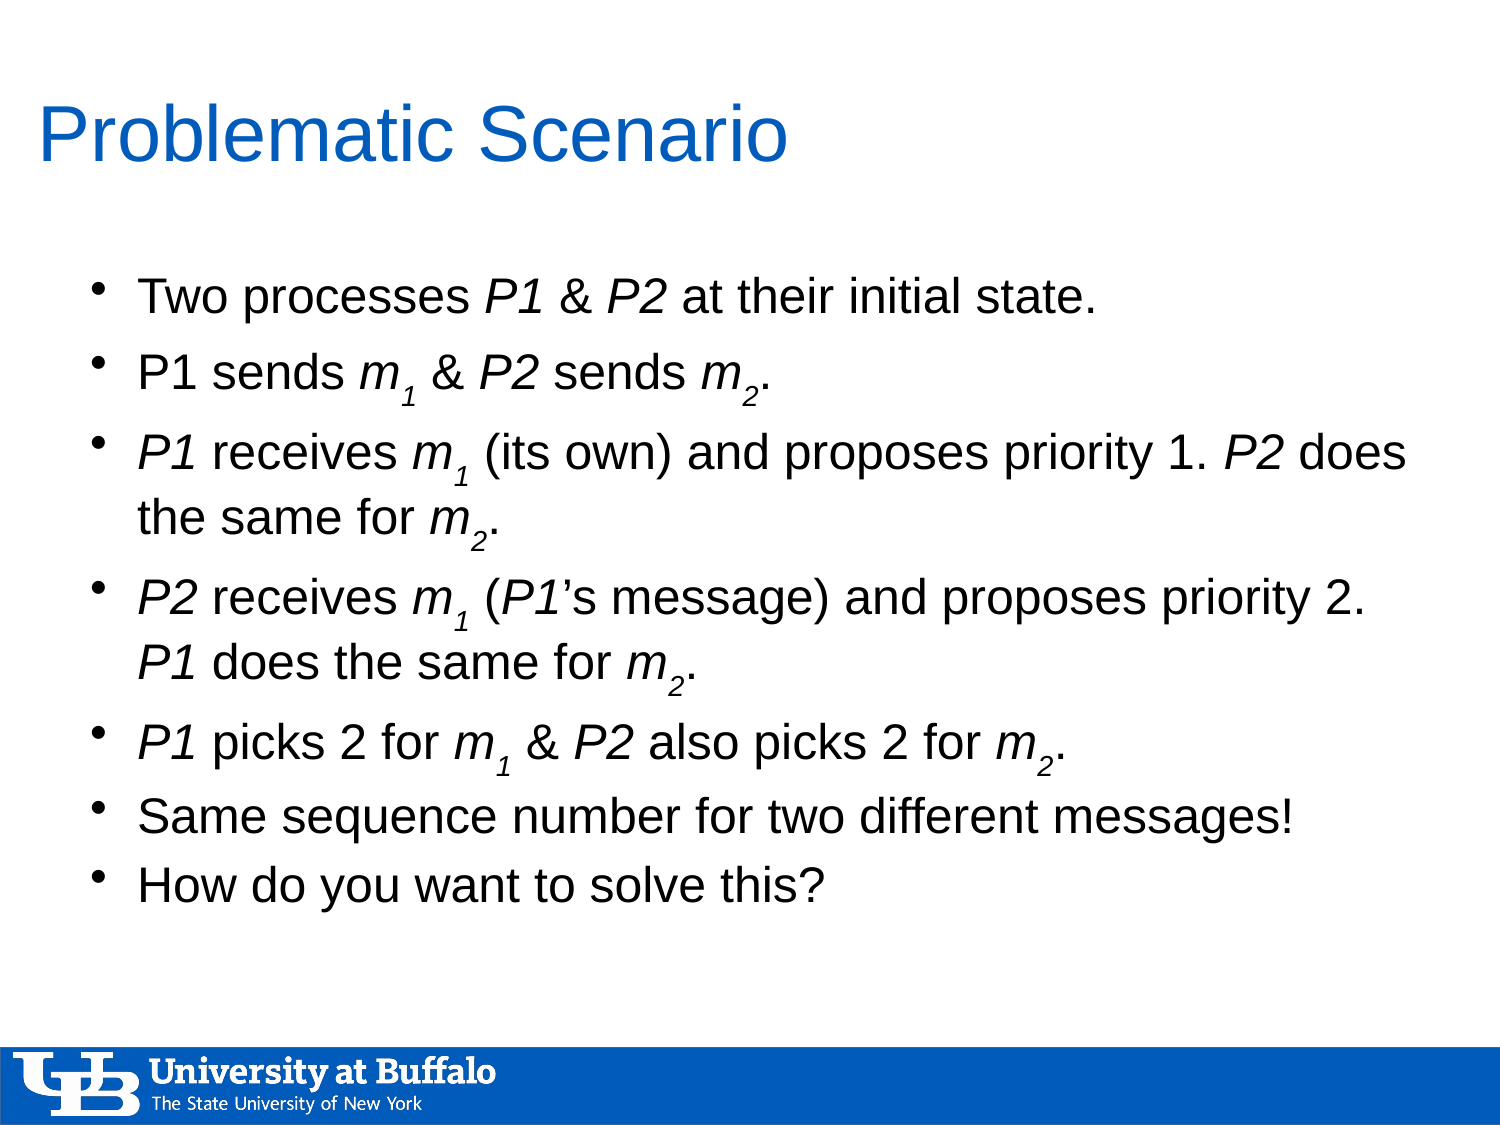

# Problematic Scenario
Two processes P1 & P2 at their initial state.
P1 sends m1 & P2 sends m2.
P1 receives m1 (its own) and proposes priority 1. P2 does the same for m2.
P2 receives m1 (P1’s message) and proposes priority 2. P1 does the same for m2.
P1 picks 2 for m1 & P2 also picks 2 for m2.
Same sequence number for two different messages!
How do you want to solve this?